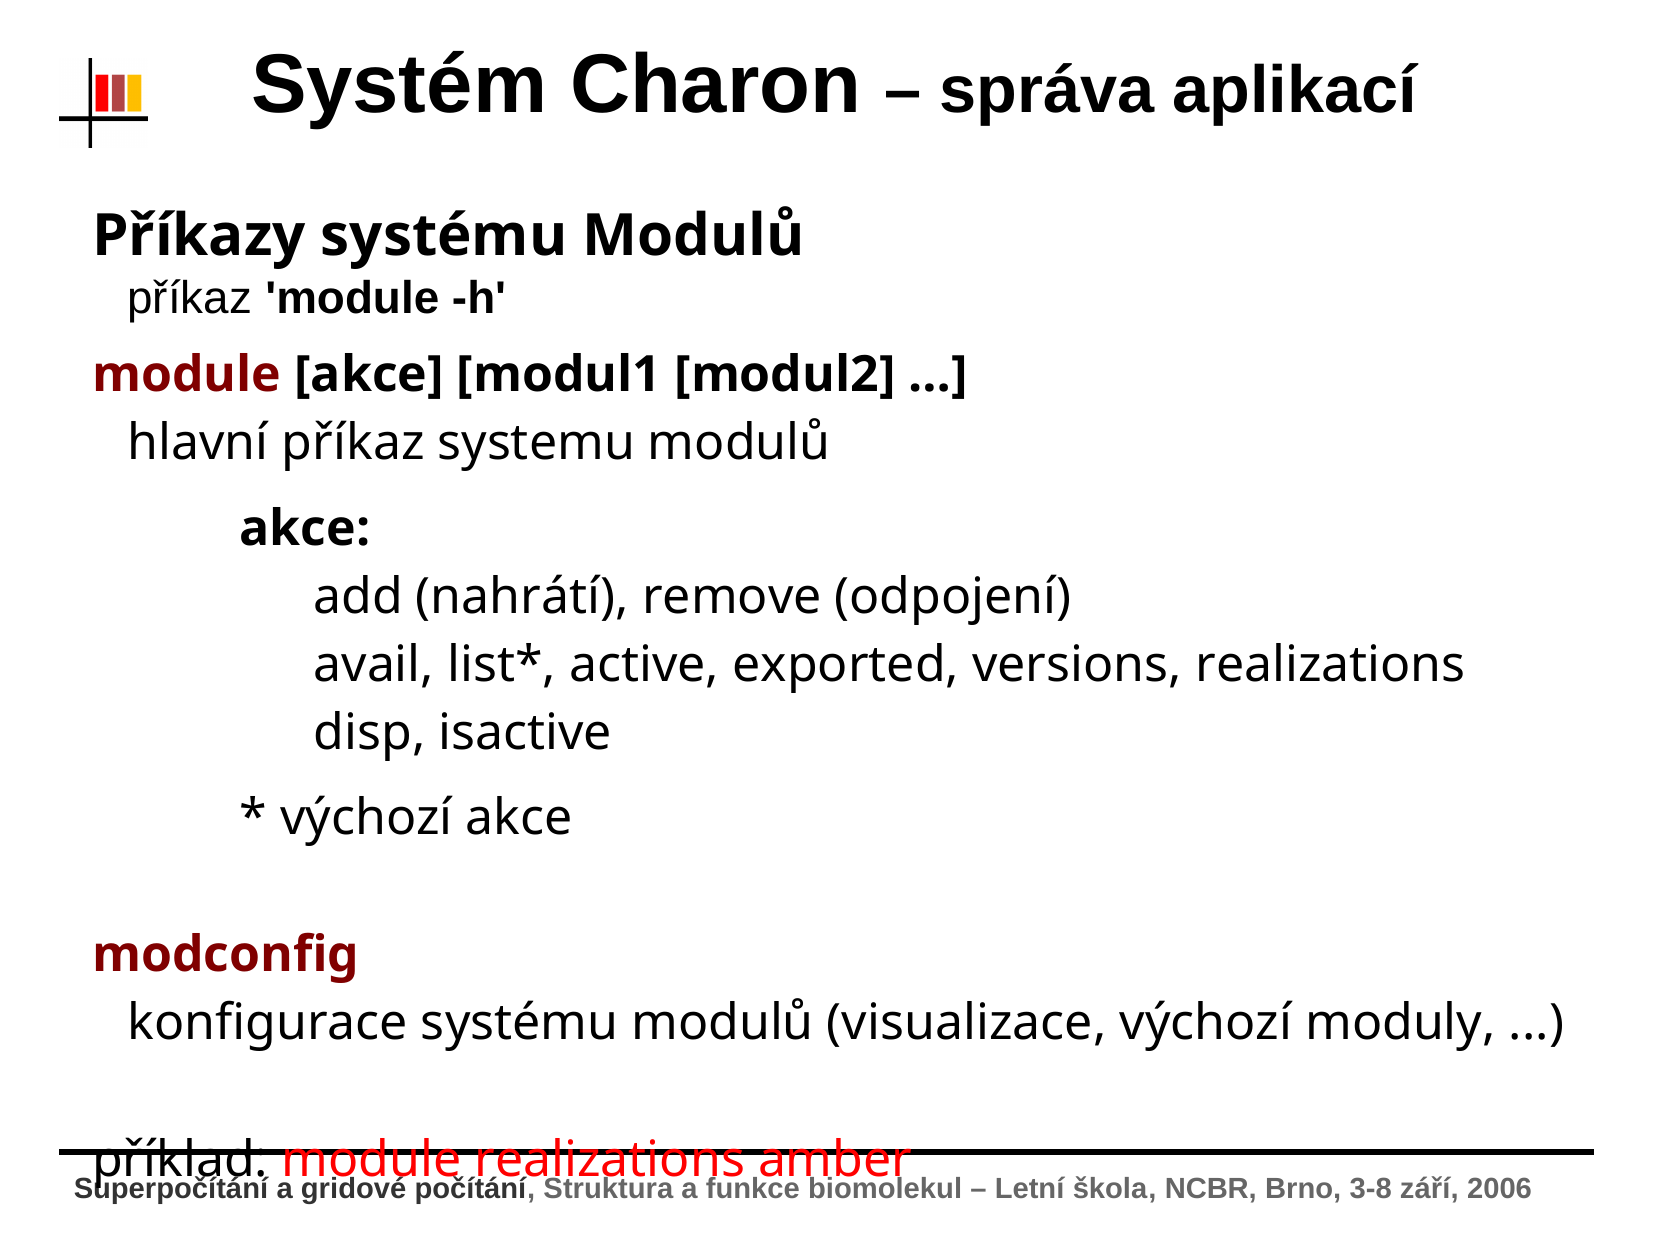

Systém Charon – správa aplikací
Příkazy systému Modulů
příkaz 'module -h'
module [akce] [modul1 [modul2] …]
hlavní příkaz systemu modulů
		akce:
			add (nahrátí), remove (odpojení)
			avail, list*, active, exported, versions, realizations
			disp, isactive
		* výchozí akce
modconfig
konfigurace systému modulů (visualizace, výchozí moduly, ...)
příklad: module realizations amber
Superpočítání a gridové počítání, Struktura a funkce biomolekul – Letní škola, NCBR, Brno, 3-8 září, 2006